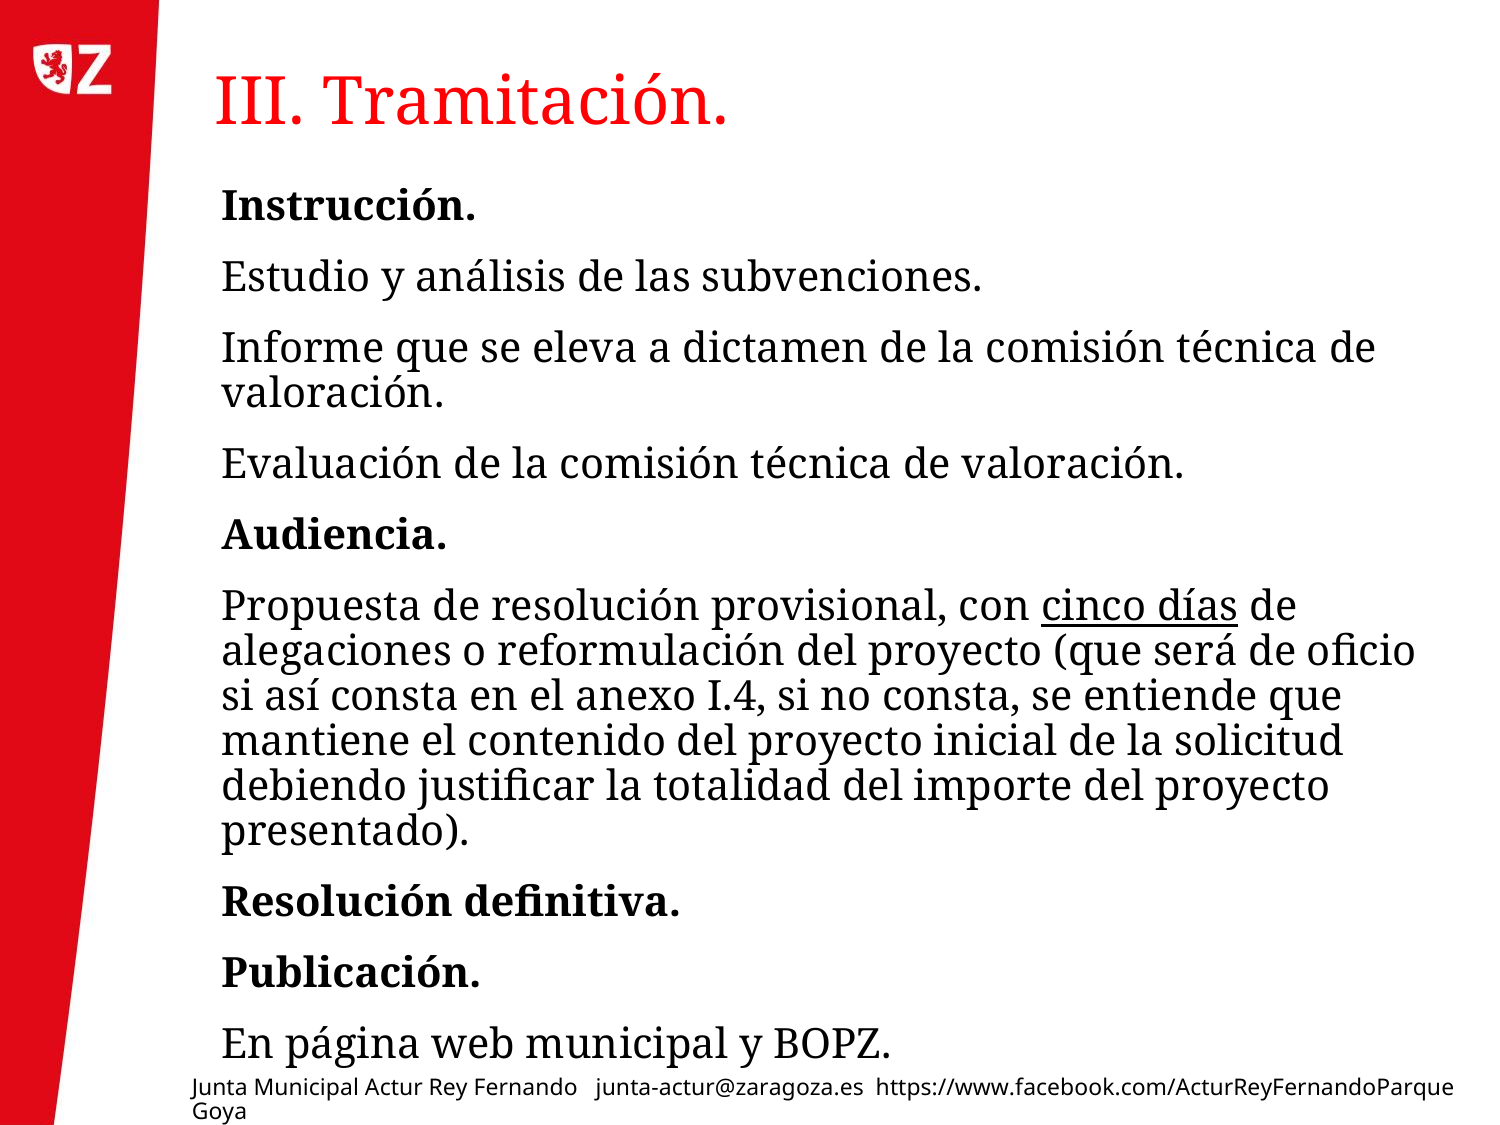

III. Tramitación.
Instrucción.
Estudio y análisis de las subvenciones.
Informe que se eleva a dictamen de la comisión técnica de valoración.
Evaluación de la comisión técnica de valoración.
Audiencia.
Propuesta de resolución provisional, con cinco días de alegaciones o reformulación del proyecto (que será de oficio si así consta en el anexo I.4, si no consta, se entiende que mantiene el contenido del proyecto inicial de la solicitud debiendo justificar la totalidad del importe del proyecto presentado).
Resolución definitiva.
Publicación.
En página web municipal y BOPZ.
Junta Municipal Actur Rey Fernando junta-actur@zaragoza.es https://www.facebook.com/ActurReyFernandoParqueGoya